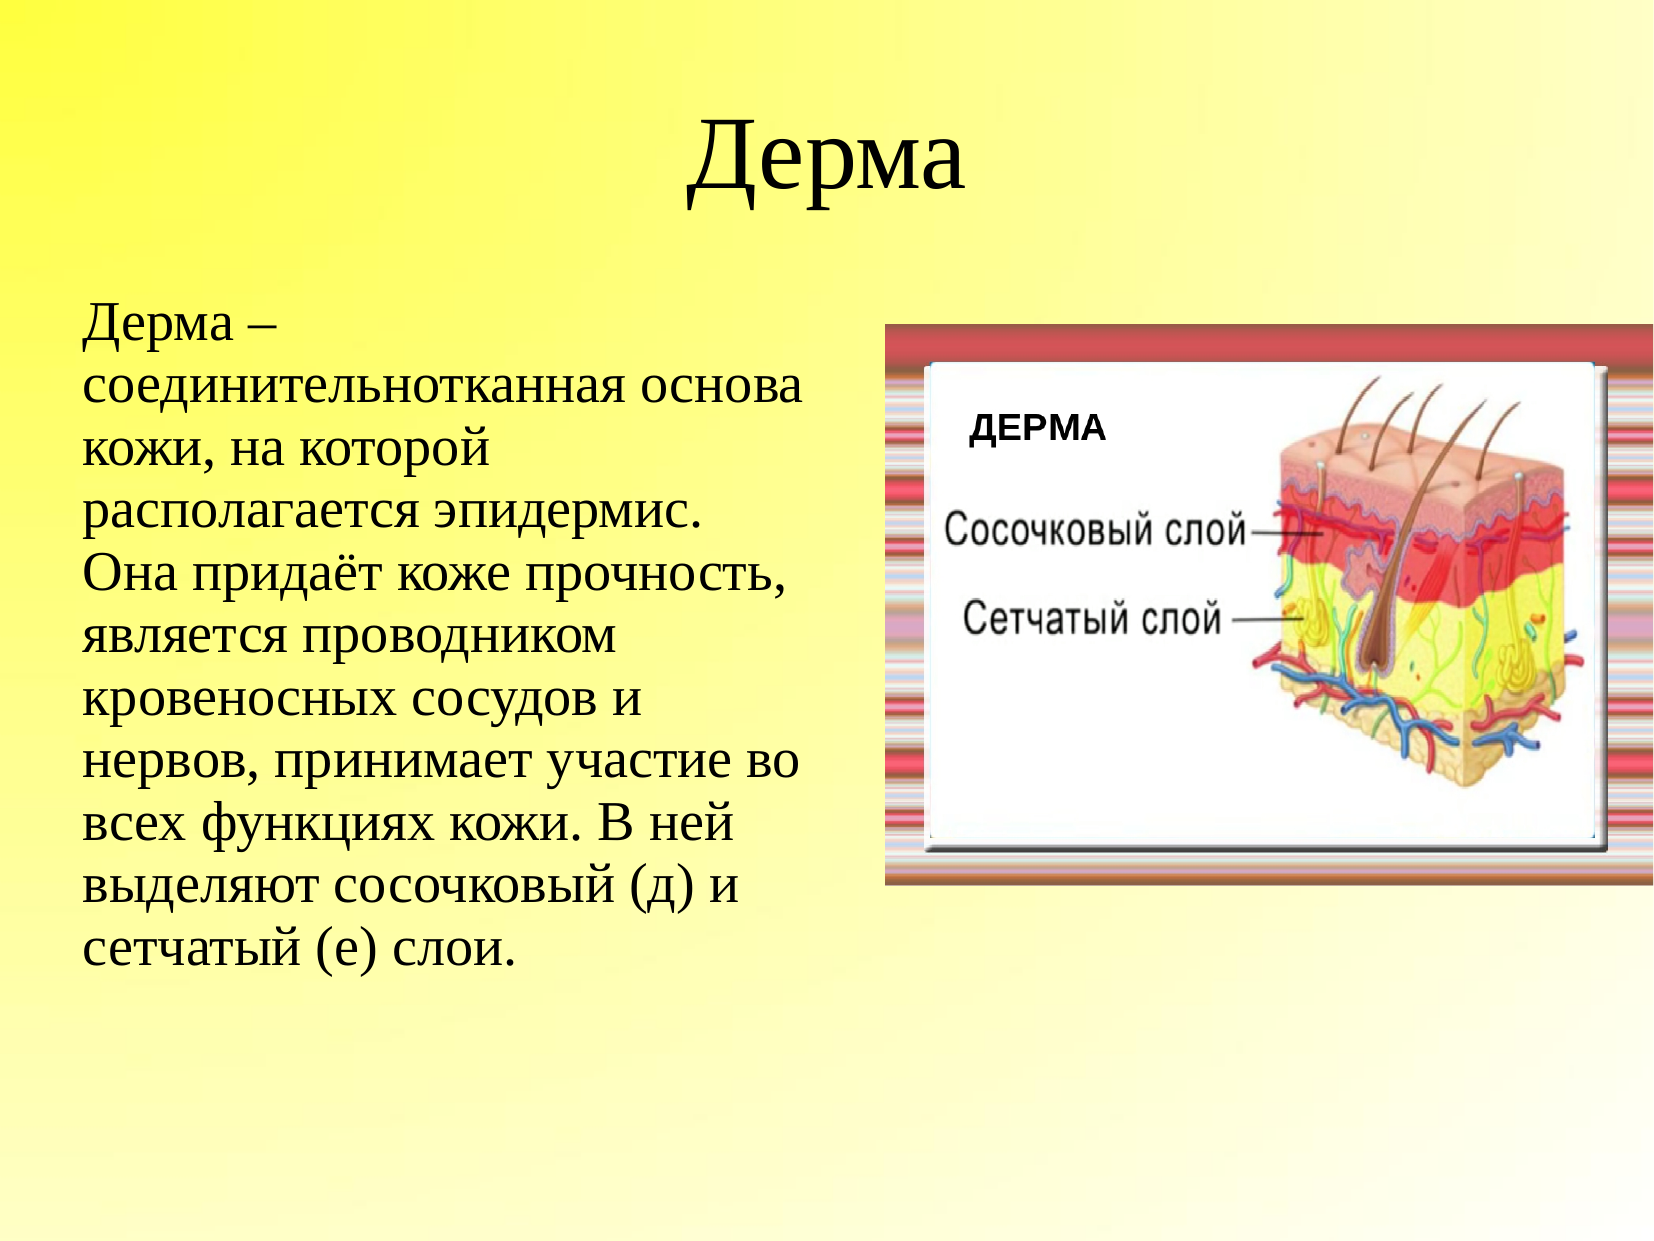

# Дерма
Дерма – соединительнотканная основа кожи, на которой располагается эпидермис. Она придаёт коже прочность, является проводником кровеносных сосудов и нервов, принимает участие во всех функциях кожи. В ней выделяют сосочковый (д) и сетчатый (е) слои.